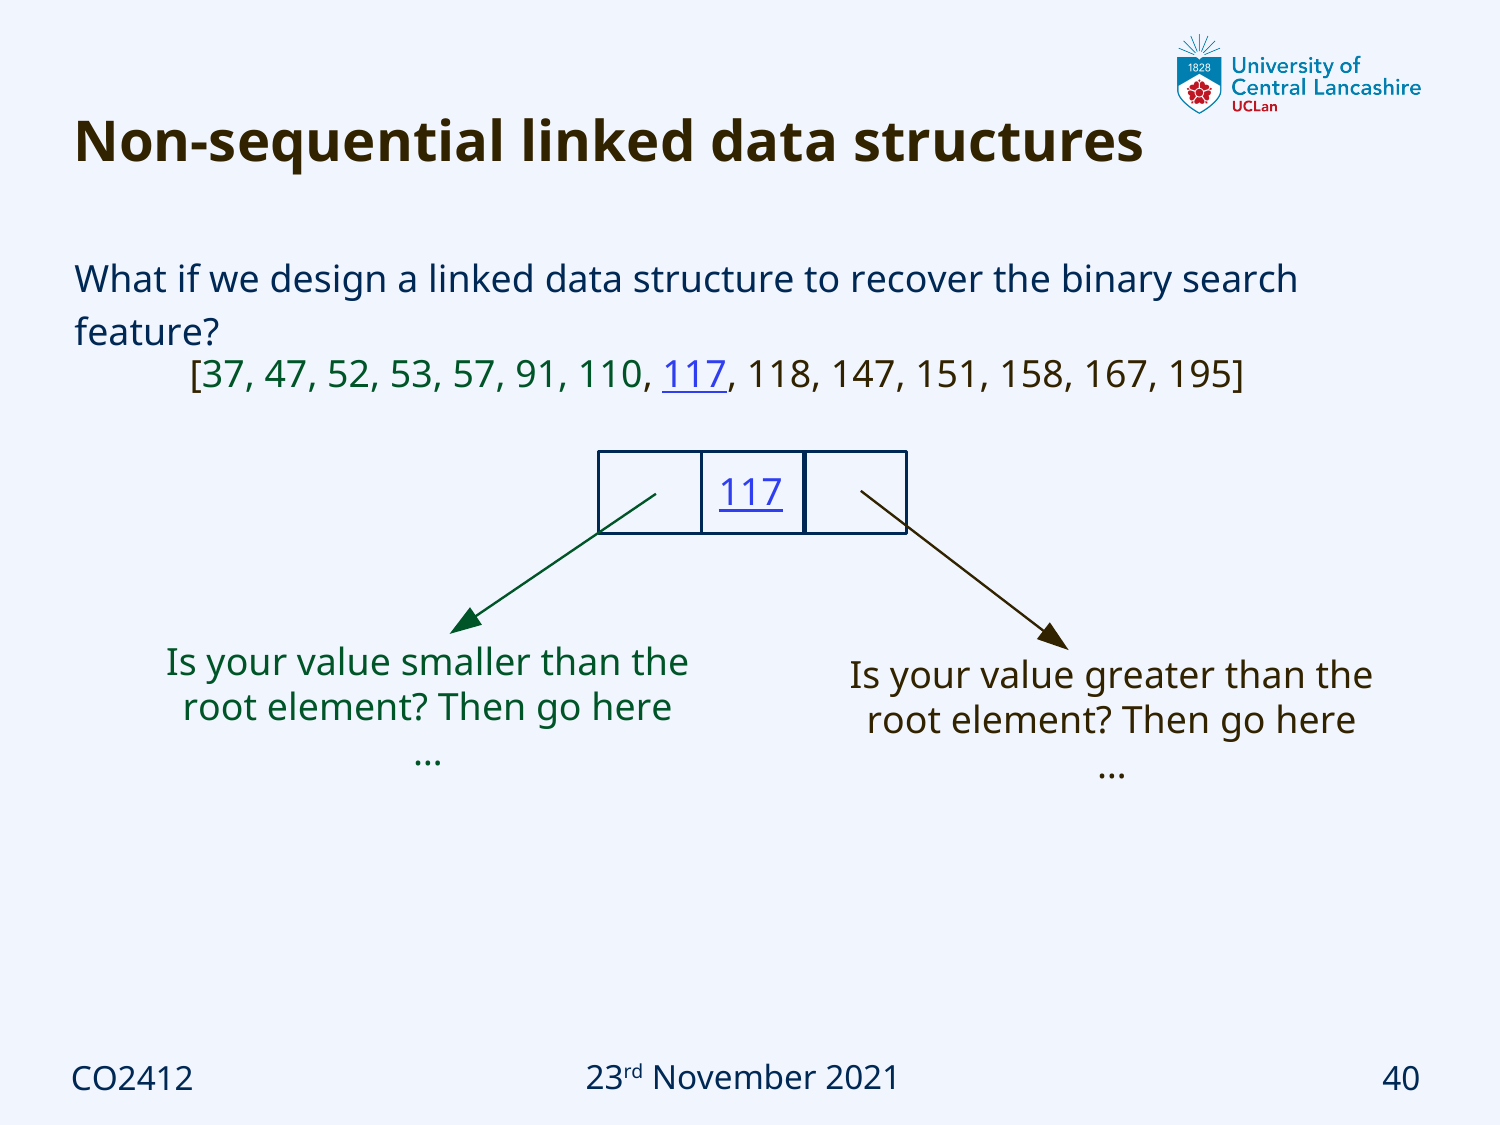

# Non-sequential linked data structures
What if we design a linked data structure to recover the binary search feature?
[37, 47, 52, 53, 57, 91, 110, 117, 118, 147, 151, 158, 167, 195]
117
Is your value smaller than the root element? Then go here …
Is your value greater than the root element? Then go here …